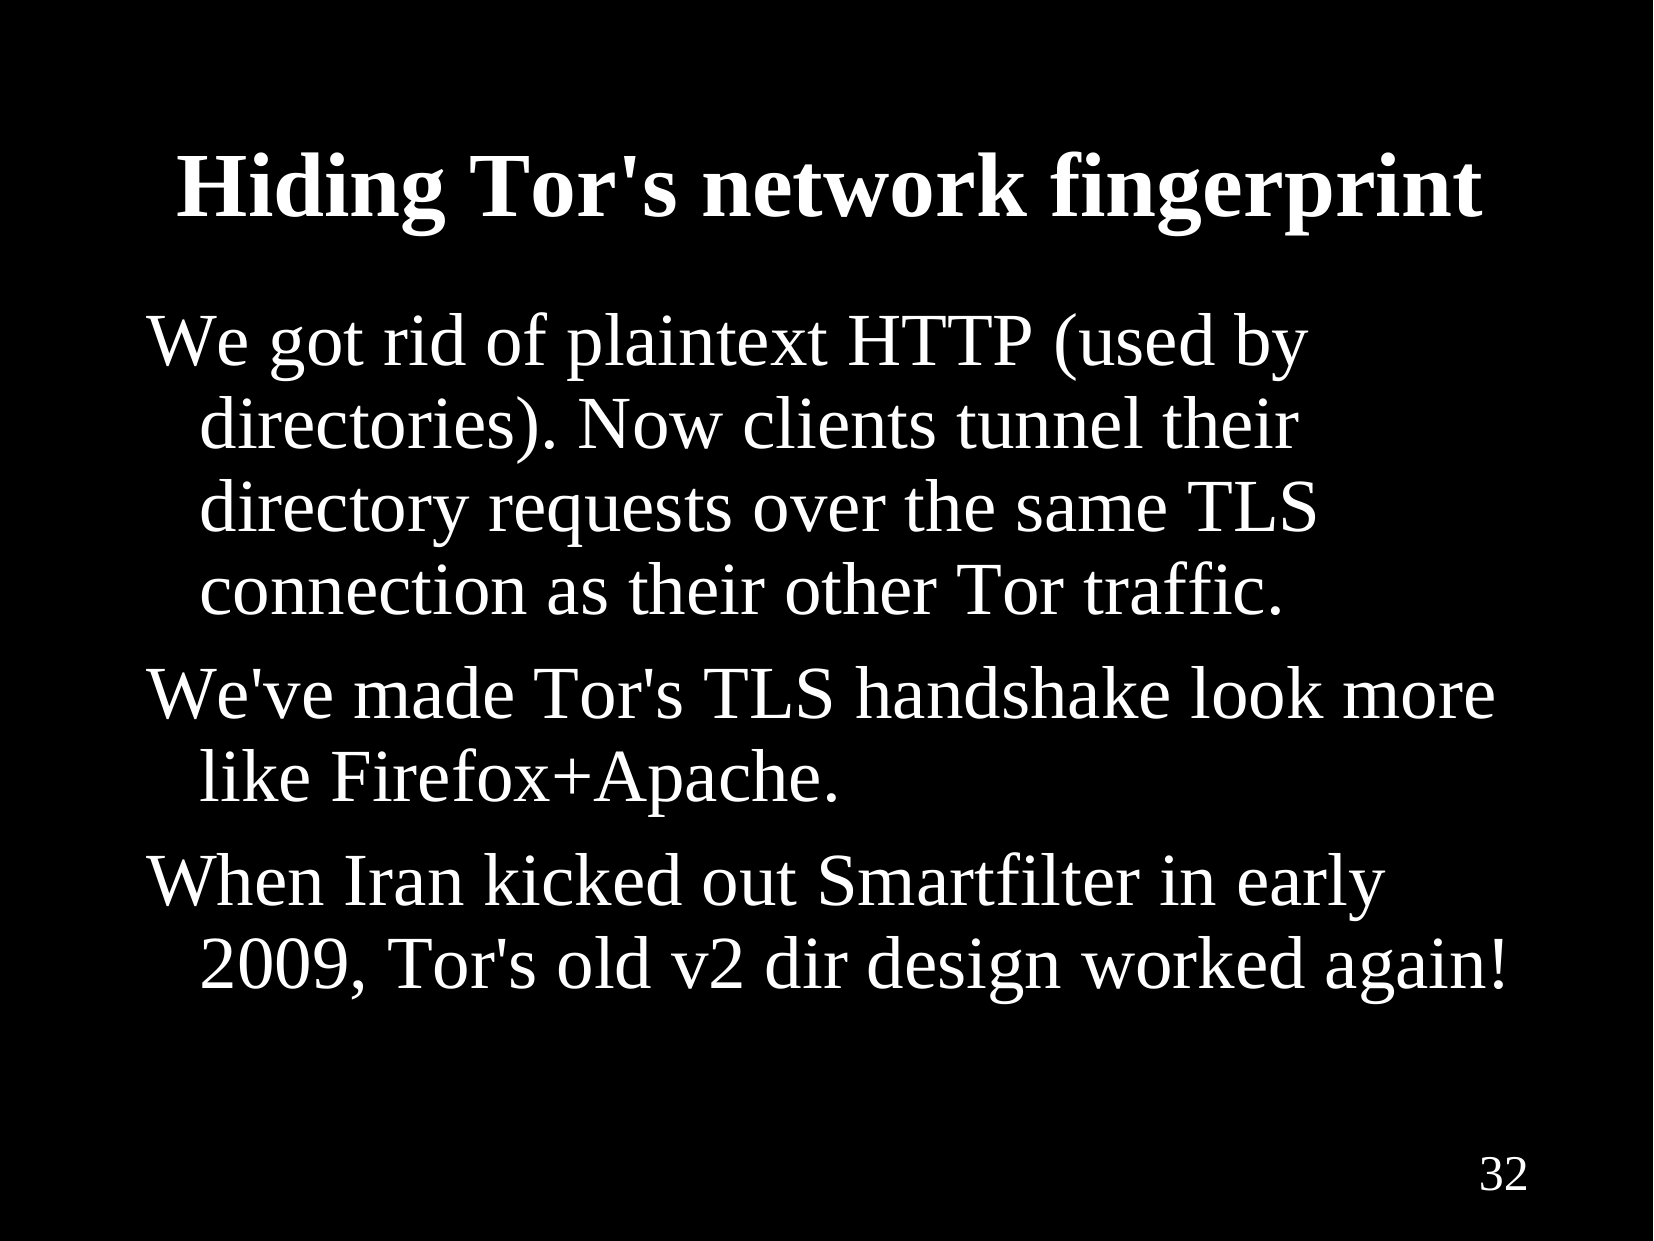

# Hiding Tor's network fingerprint
We got rid of plaintext HTTP (used by directories). Now clients tunnel their directory requests over the same TLS connection as their other Tor traffic.
We've made Tor's TLS handshake look more like Firefox+Apache.
When Iran kicked out Smartfilter in early 2009, Tor's old v2 dir design worked again!